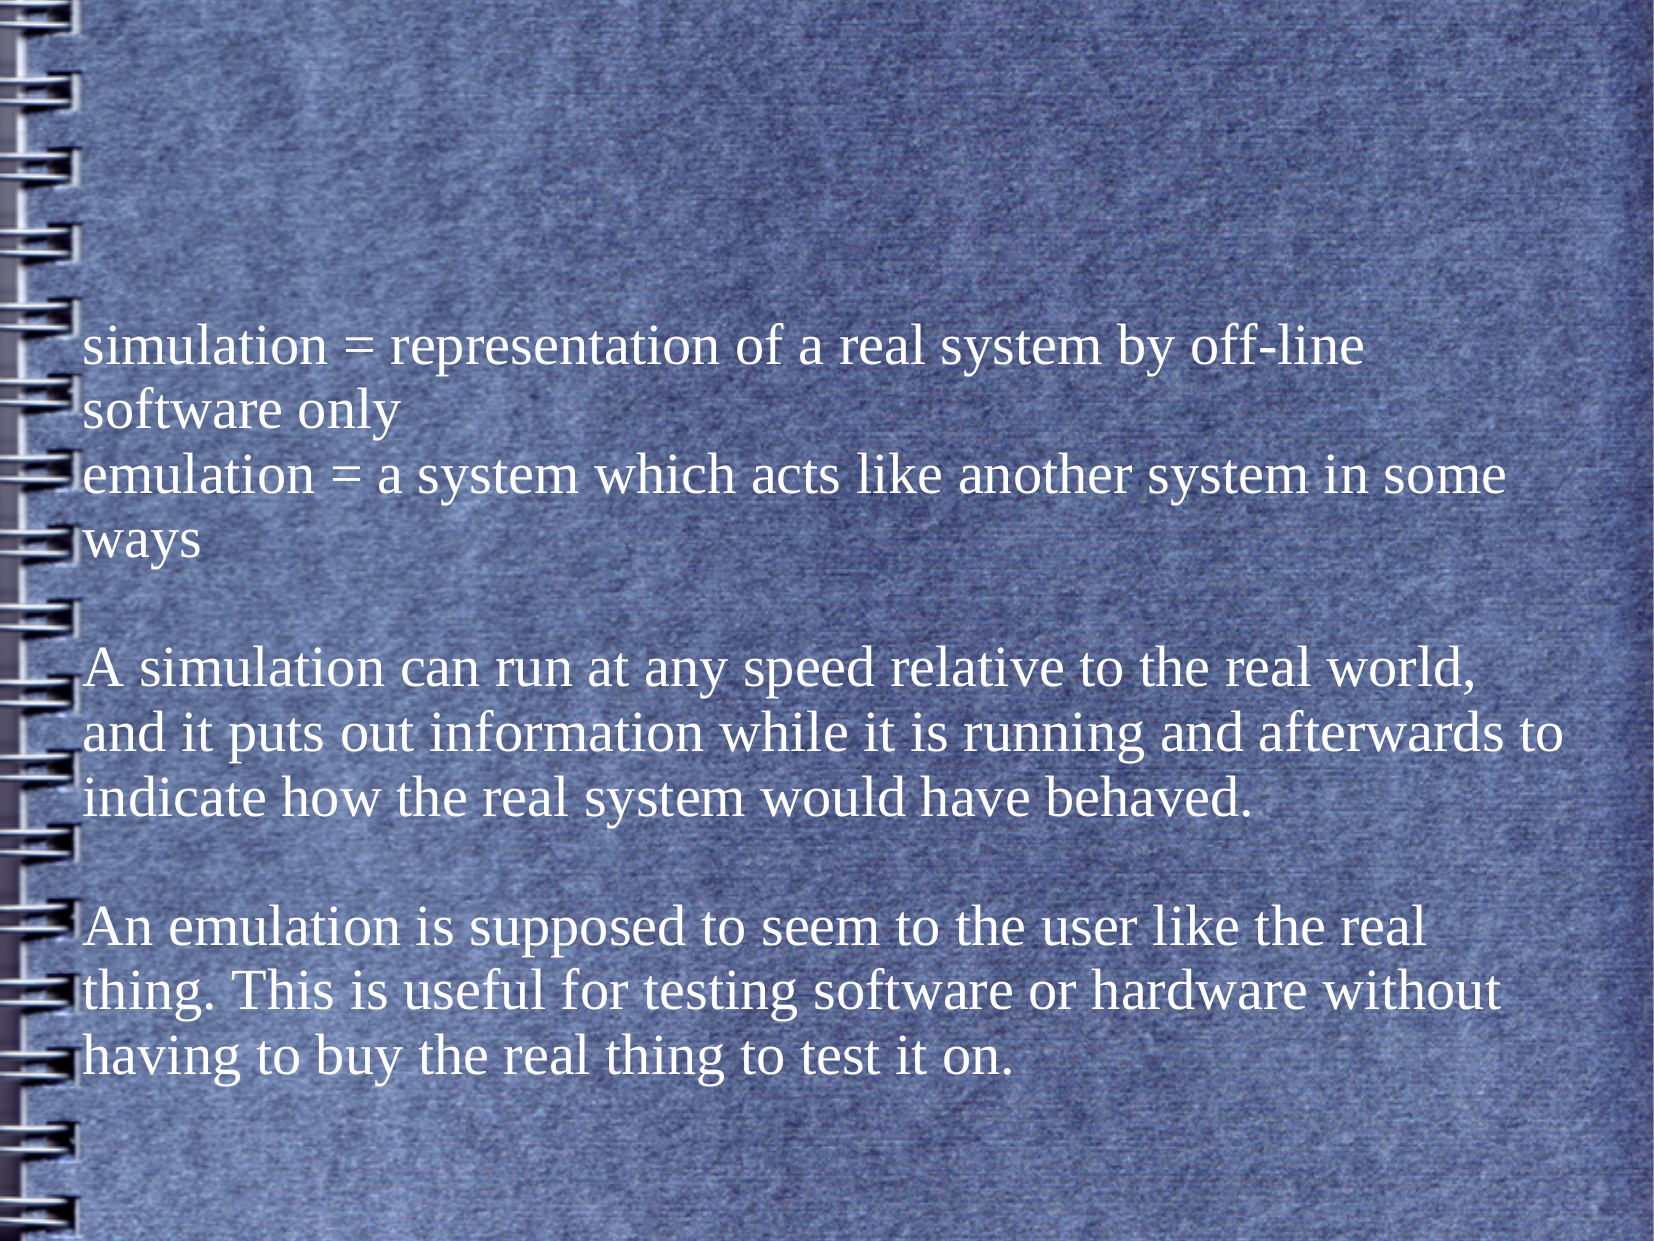

# simulation = representation of a real system by off-line software only
emulation = a system which acts like another system in some ways
A simulation can run at any speed relative to the real world, and it puts out information while it is running and afterwards to indicate how the real system would have behaved.
An emulation is supposed to seem to the user like the real thing. This is useful for testing software or hardware without having to buy the real thing to test it on.